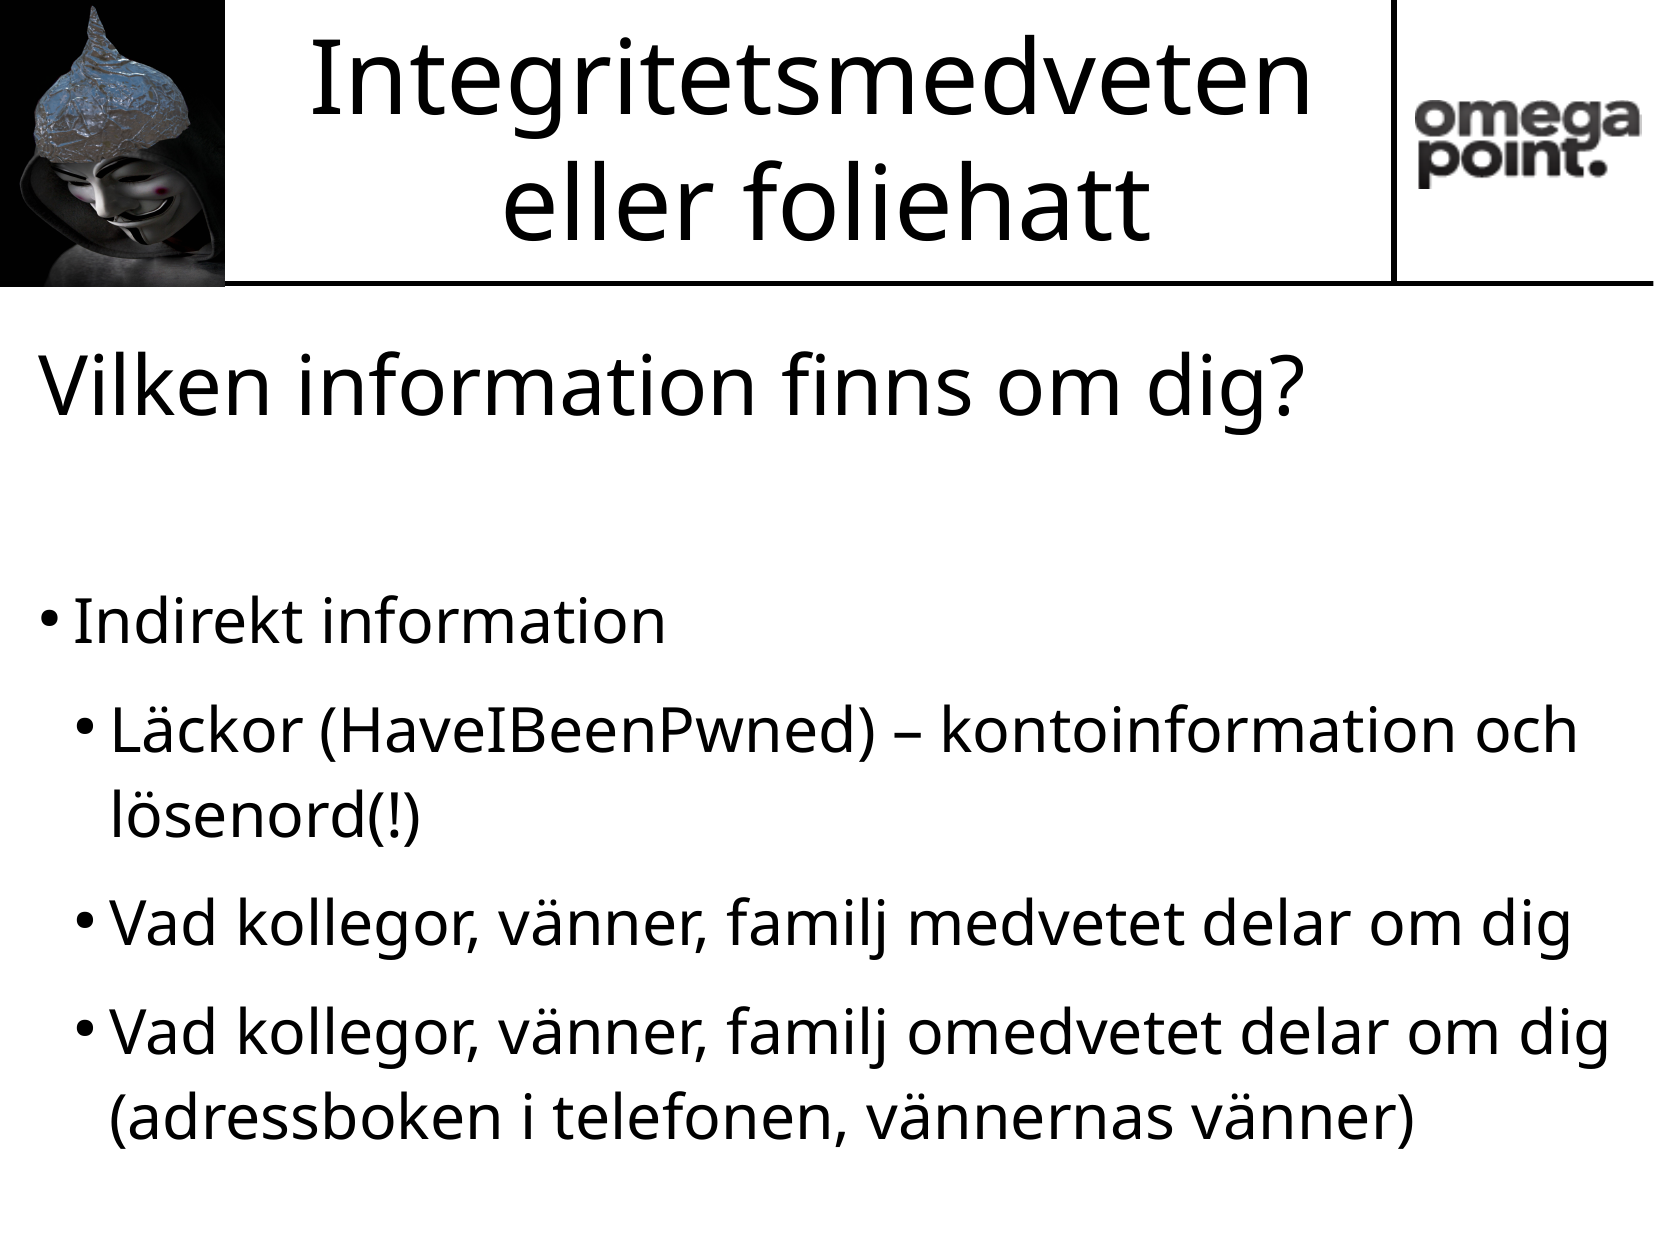

Integritetsmedveten
eller foliehatt
Vilken information finns om dig?
Indirekt information
Läckor (HaveIBeenPwned) – kontoinformation och lösenord(!)
Vad kollegor, vänner, familj medvetet delar om dig
Vad kollegor, vänner, familj omedvetet delar om dig (adressboken i telefonen, vännernas vänner)